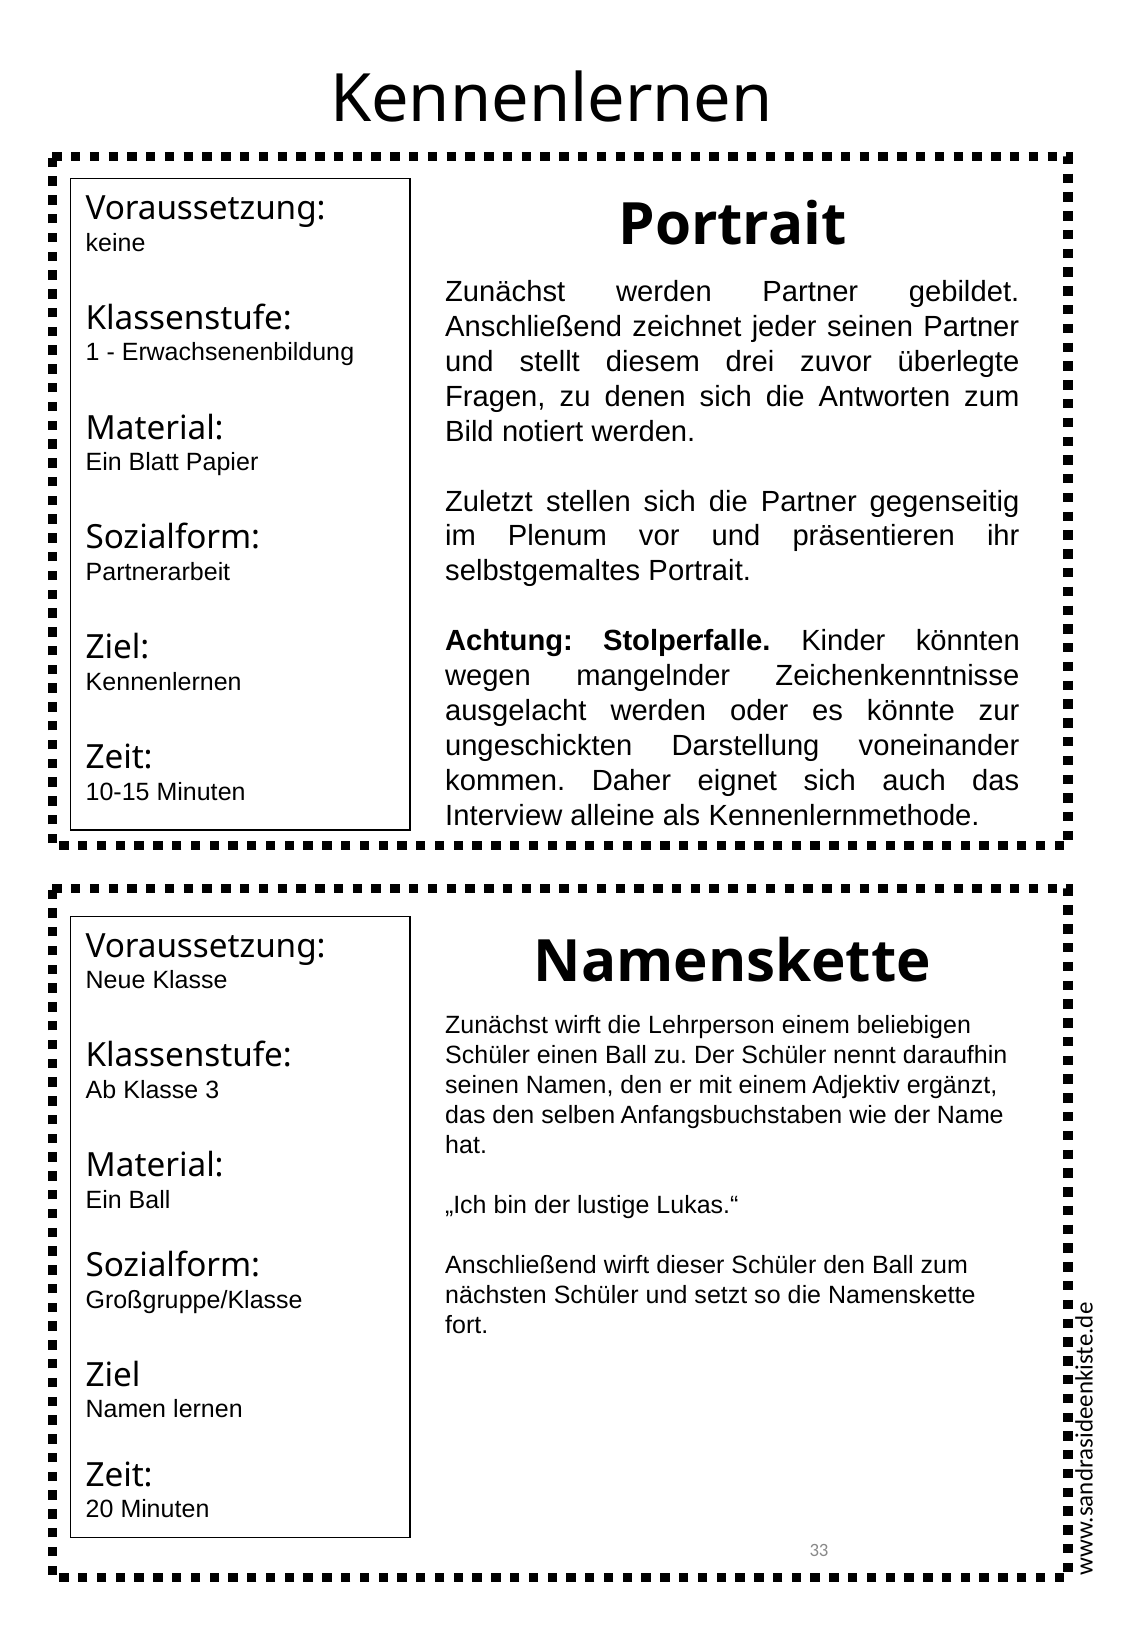

Kennenlernen
Voraussetzung:
keine
Klassenstufe:
1 - Erwachsenenbildung
Material:
Ein Blatt Papier
Sozialform:
Partnerarbeit
Ziel:
Kennenlernen
Zeit:
10-15 Minuten
Portrait
Zunächst werden Partner gebildet. Anschließend zeichnet jeder seinen Partner und stellt diesem drei zuvor überlegte Fragen, zu denen sich die Antworten zum Bild notiert werden.
Zuletzt stellen sich die Partner gegenseitig im Plenum vor und präsentieren ihr selbstgemaltes Portrait.
Achtung: Stolperfalle. Kinder könnten wegen mangelnder Zeichenkenntnisse ausgelacht werden oder es könnte zur ungeschickten Darstellung voneinander kommen. Daher eignet sich auch das Interview alleine als Kennenlernmethode.
Namenskette
Voraussetzung:
Neue Klasse
Klassenstufe:
Ab Klasse 3
Material:
Ein Ball
Sozialform:
Großgruppe/Klasse
Ziel
Namen lernen
Zeit:
20 Minuten
Zunächst wirft die Lehrperson einem beliebigen Schüler einen Ball zu. Der Schüler nennt daraufhin seinen Namen, den er mit einem Adjektiv ergänzt, das den selben Anfangsbuchstaben wie der Name hat.
„Ich bin der lustige Lukas.“
Anschließend wirft dieser Schüler den Ball zum nächsten Schüler und setzt so die Namenskette fort.
www.sandrasideenkiste.de